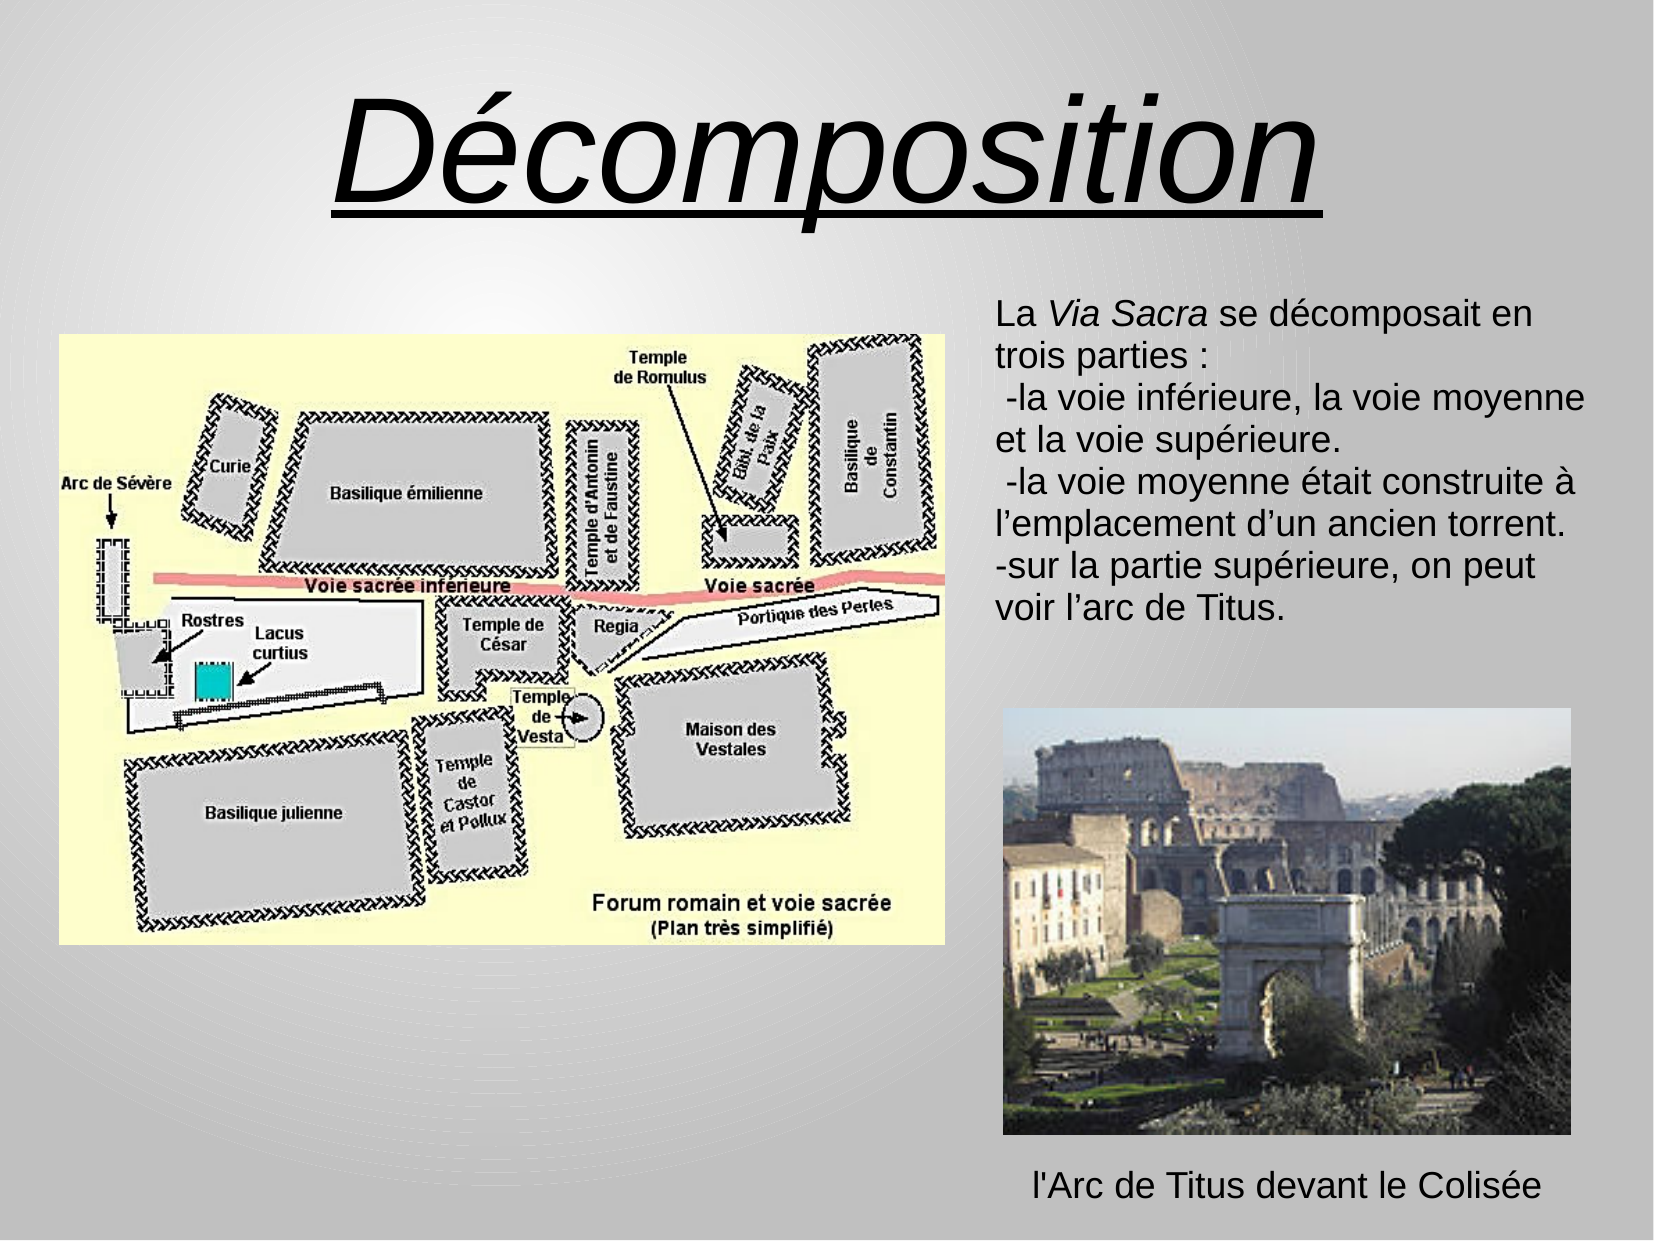

Décomposition
La Via Sacra se décomposait en trois parties :
 -la voie inférieure, la voie moyenne et la voie supérieure.
 -la voie moyenne était construite à l’emplacement d’un ancien torrent.
-sur la partie supérieure, on peut voir l’arc de Titus.
l'Arc de Titus devant le Colisée